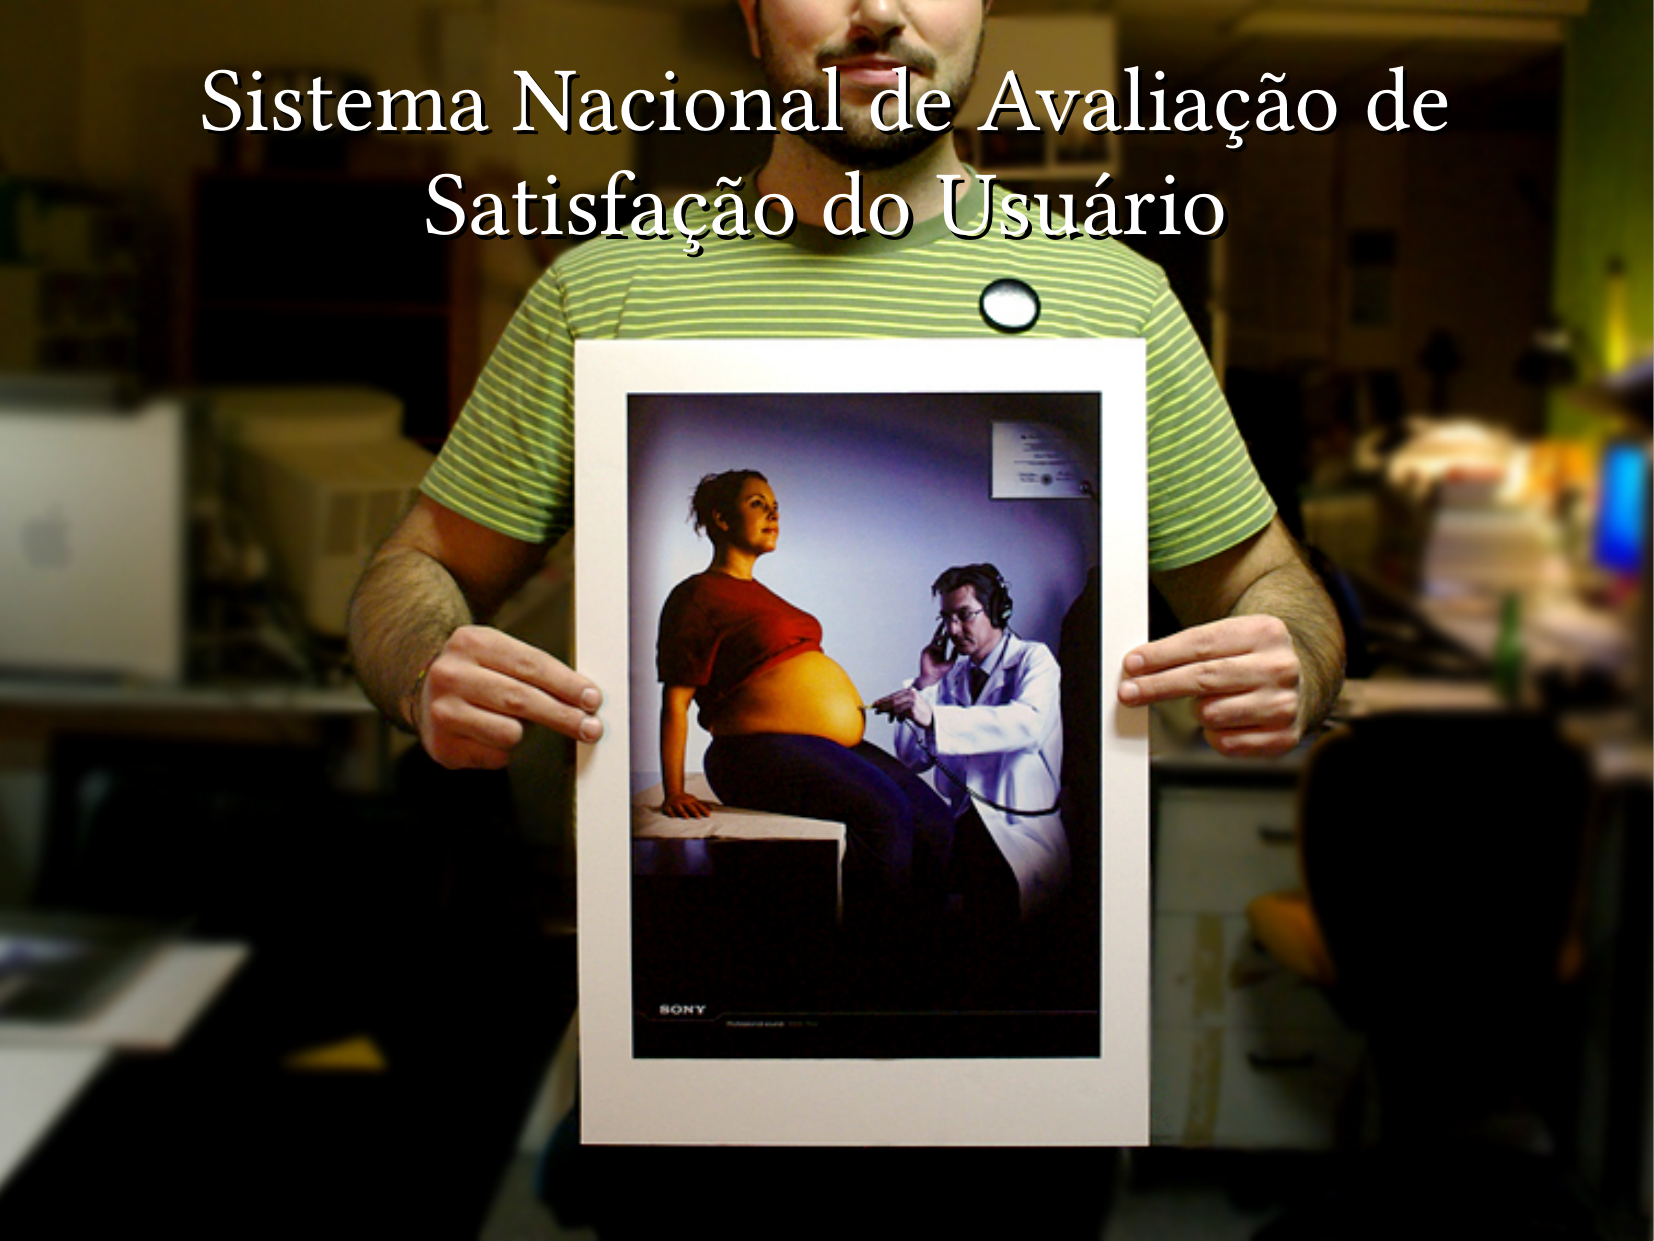

# Sistema Nacional de Avaliação de Satisfação do Usuário